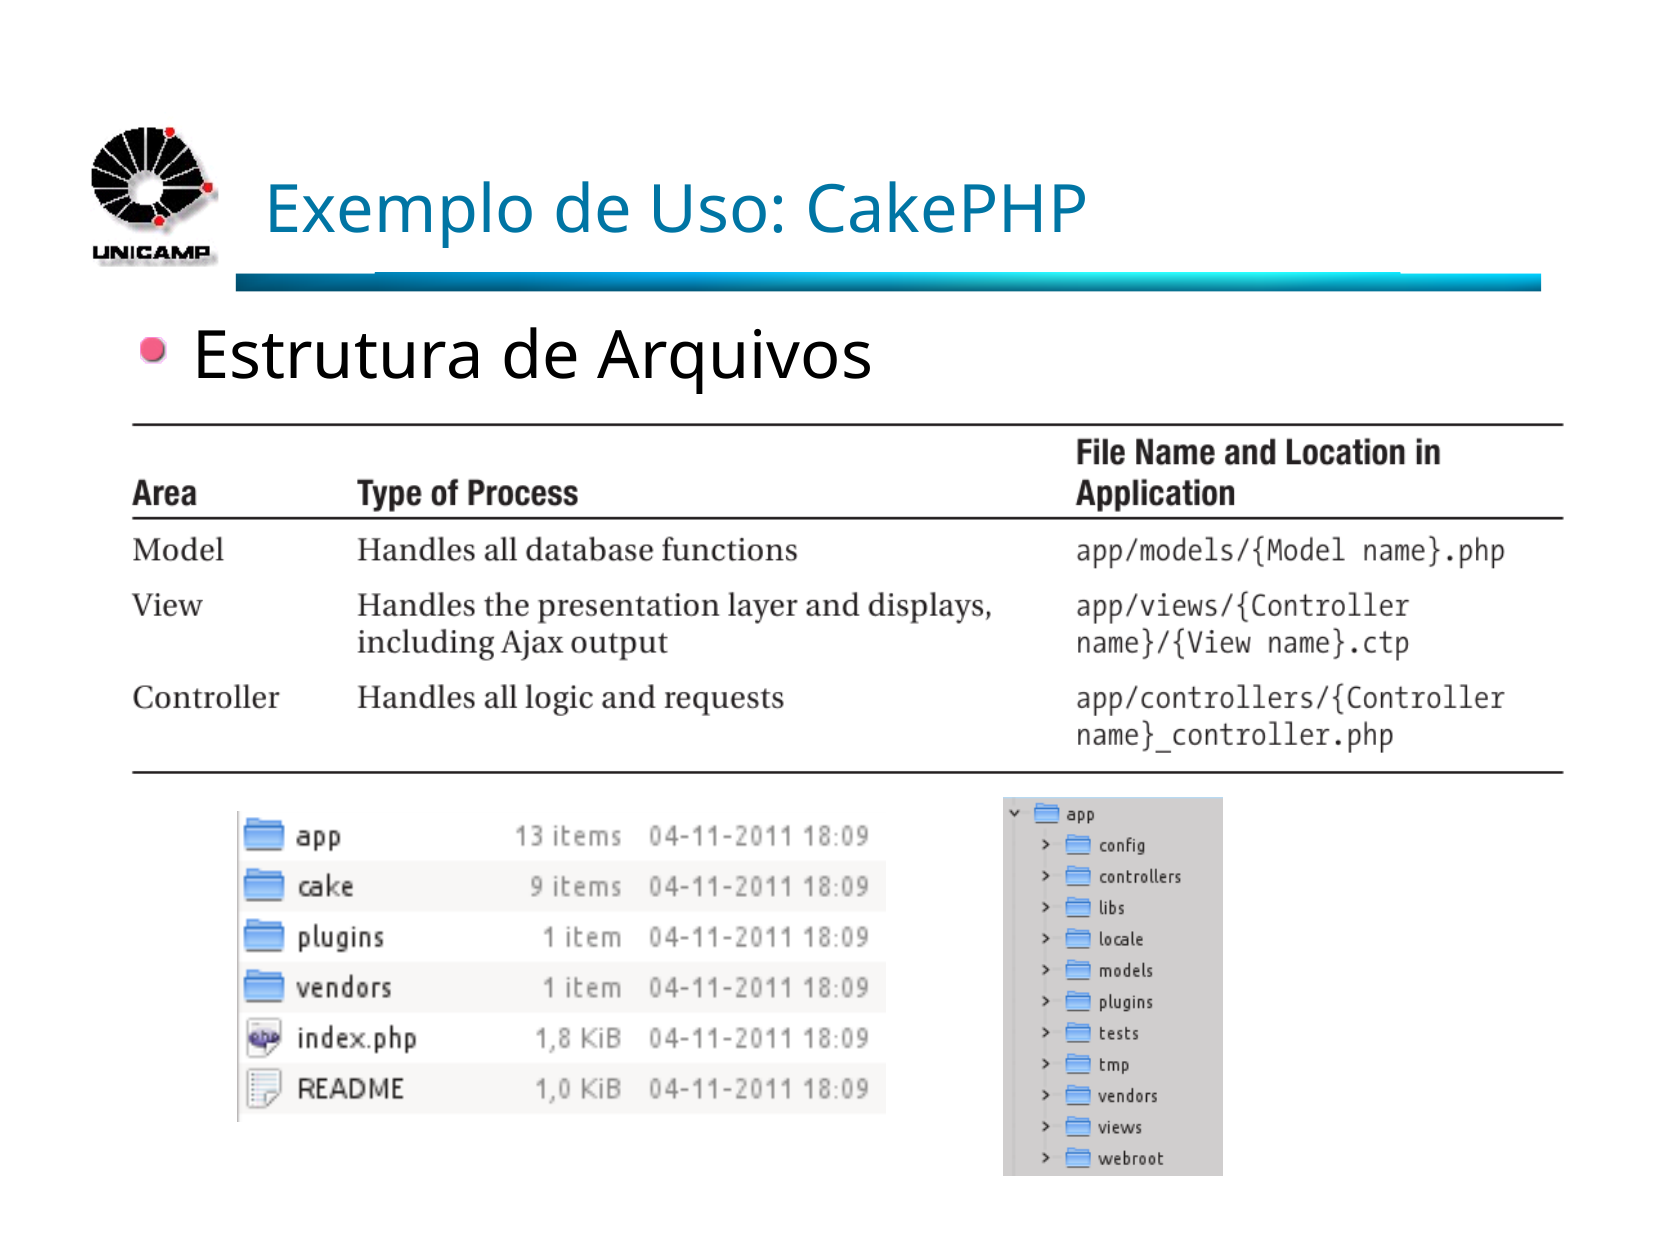

# Exemplo de Uso: CakePHP
Estrutura de Arquivos